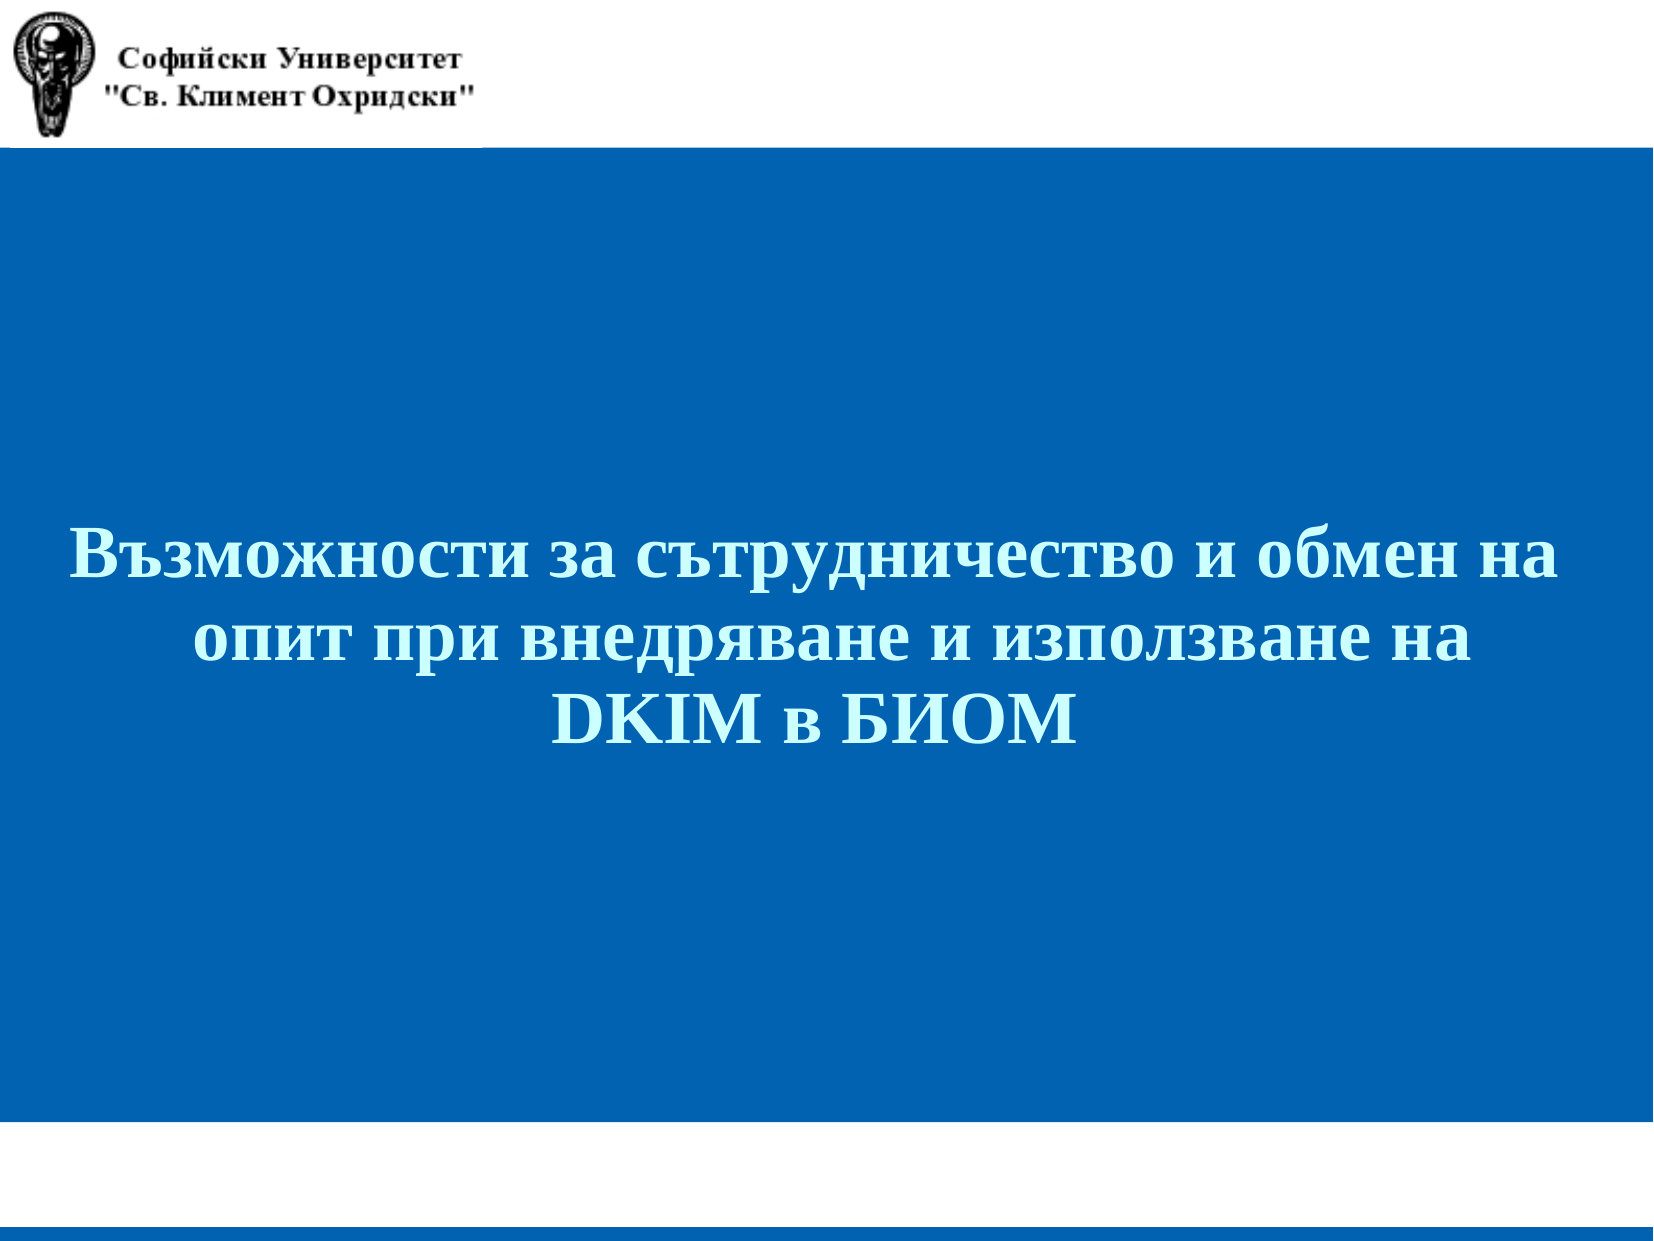

Възможности за сътрудничество и обмен на опит при внедряване и използване на
DKIM в БИОМ